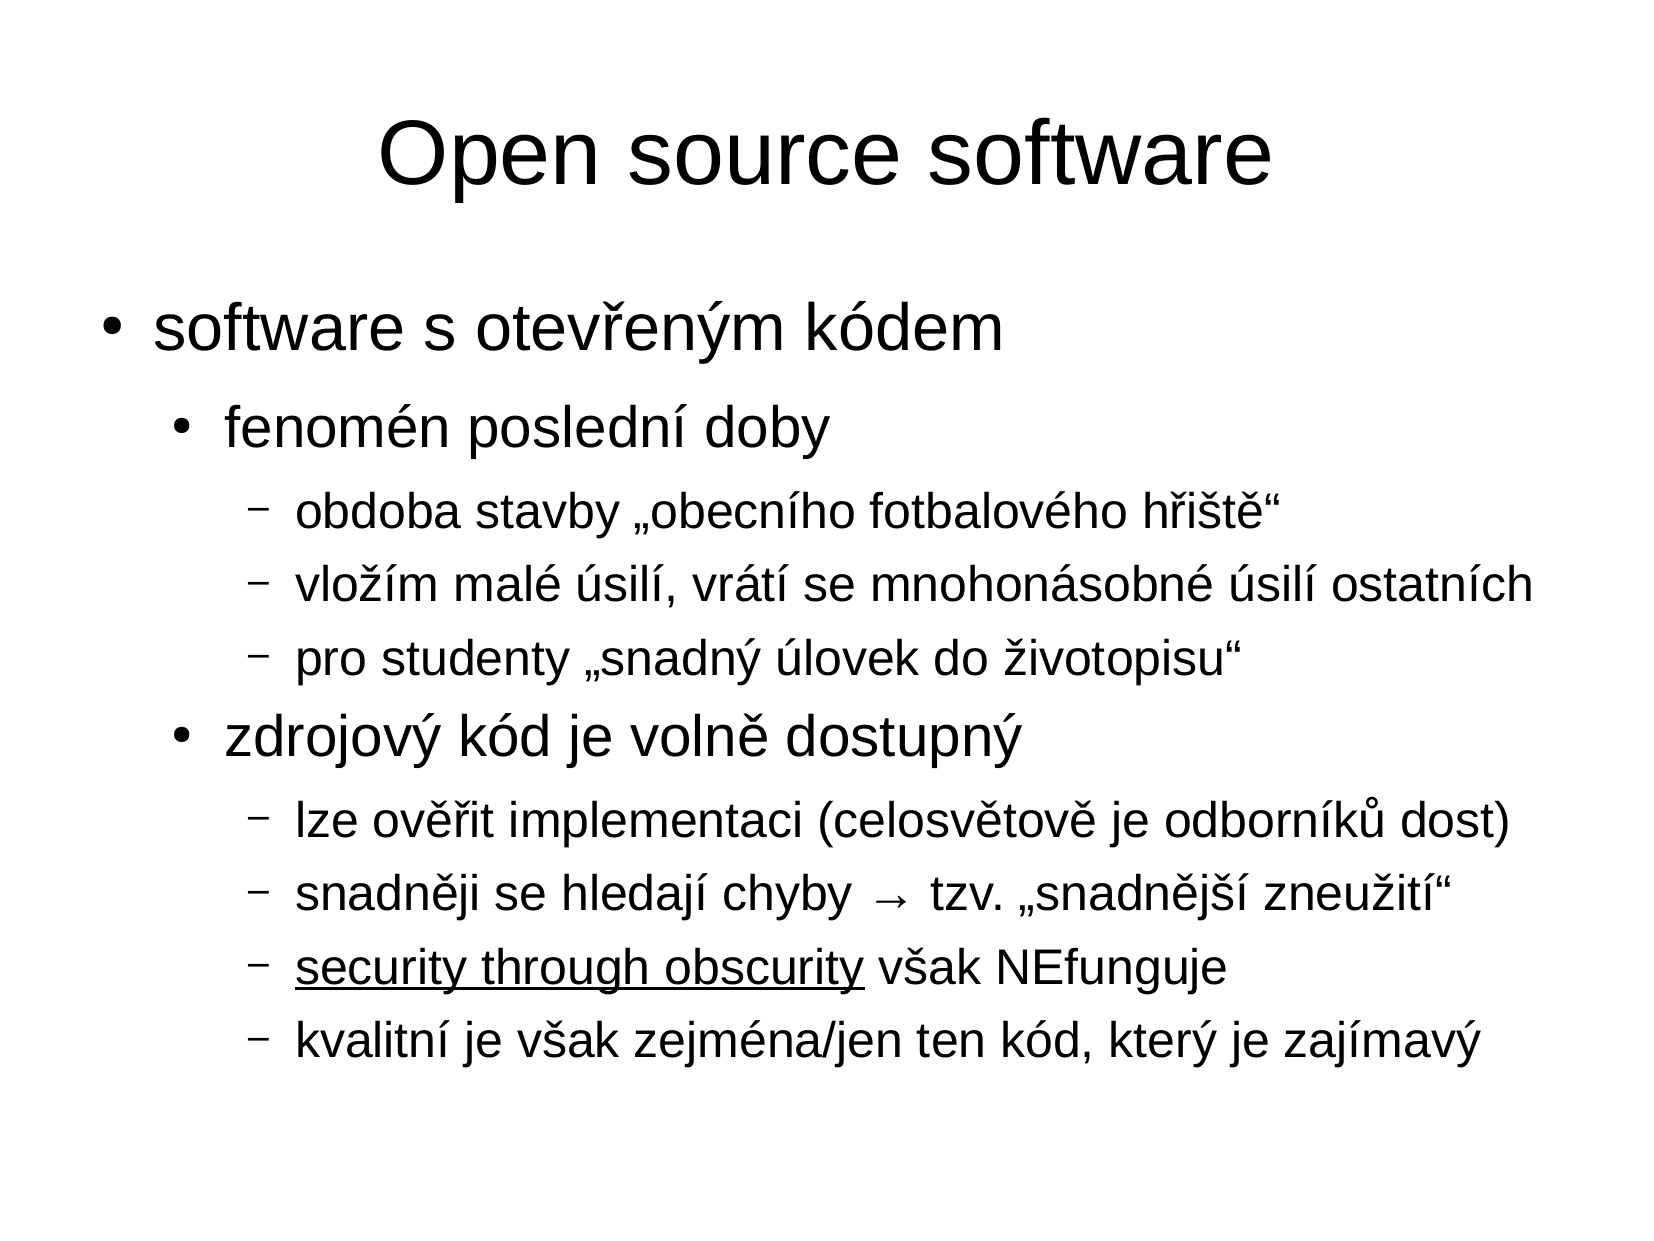

# Open source software
software s otevřeným kódem
fenomén poslední doby
obdoba stavby „obecního fotbalového hřiště“
vložím malé úsilí, vrátí se mnohonásobné úsilí ostatních
pro studenty „snadný úlovek do životopisu“
zdrojový kód je volně dostupný
lze ověřit implementaci (celosvětově je odborníků dost)
snadněji se hledají chyby → tzv. „snadnější zneužití“
security through obscurity však NEfunguje
kvalitní je však zejména/jen ten kód, který je zajímavý